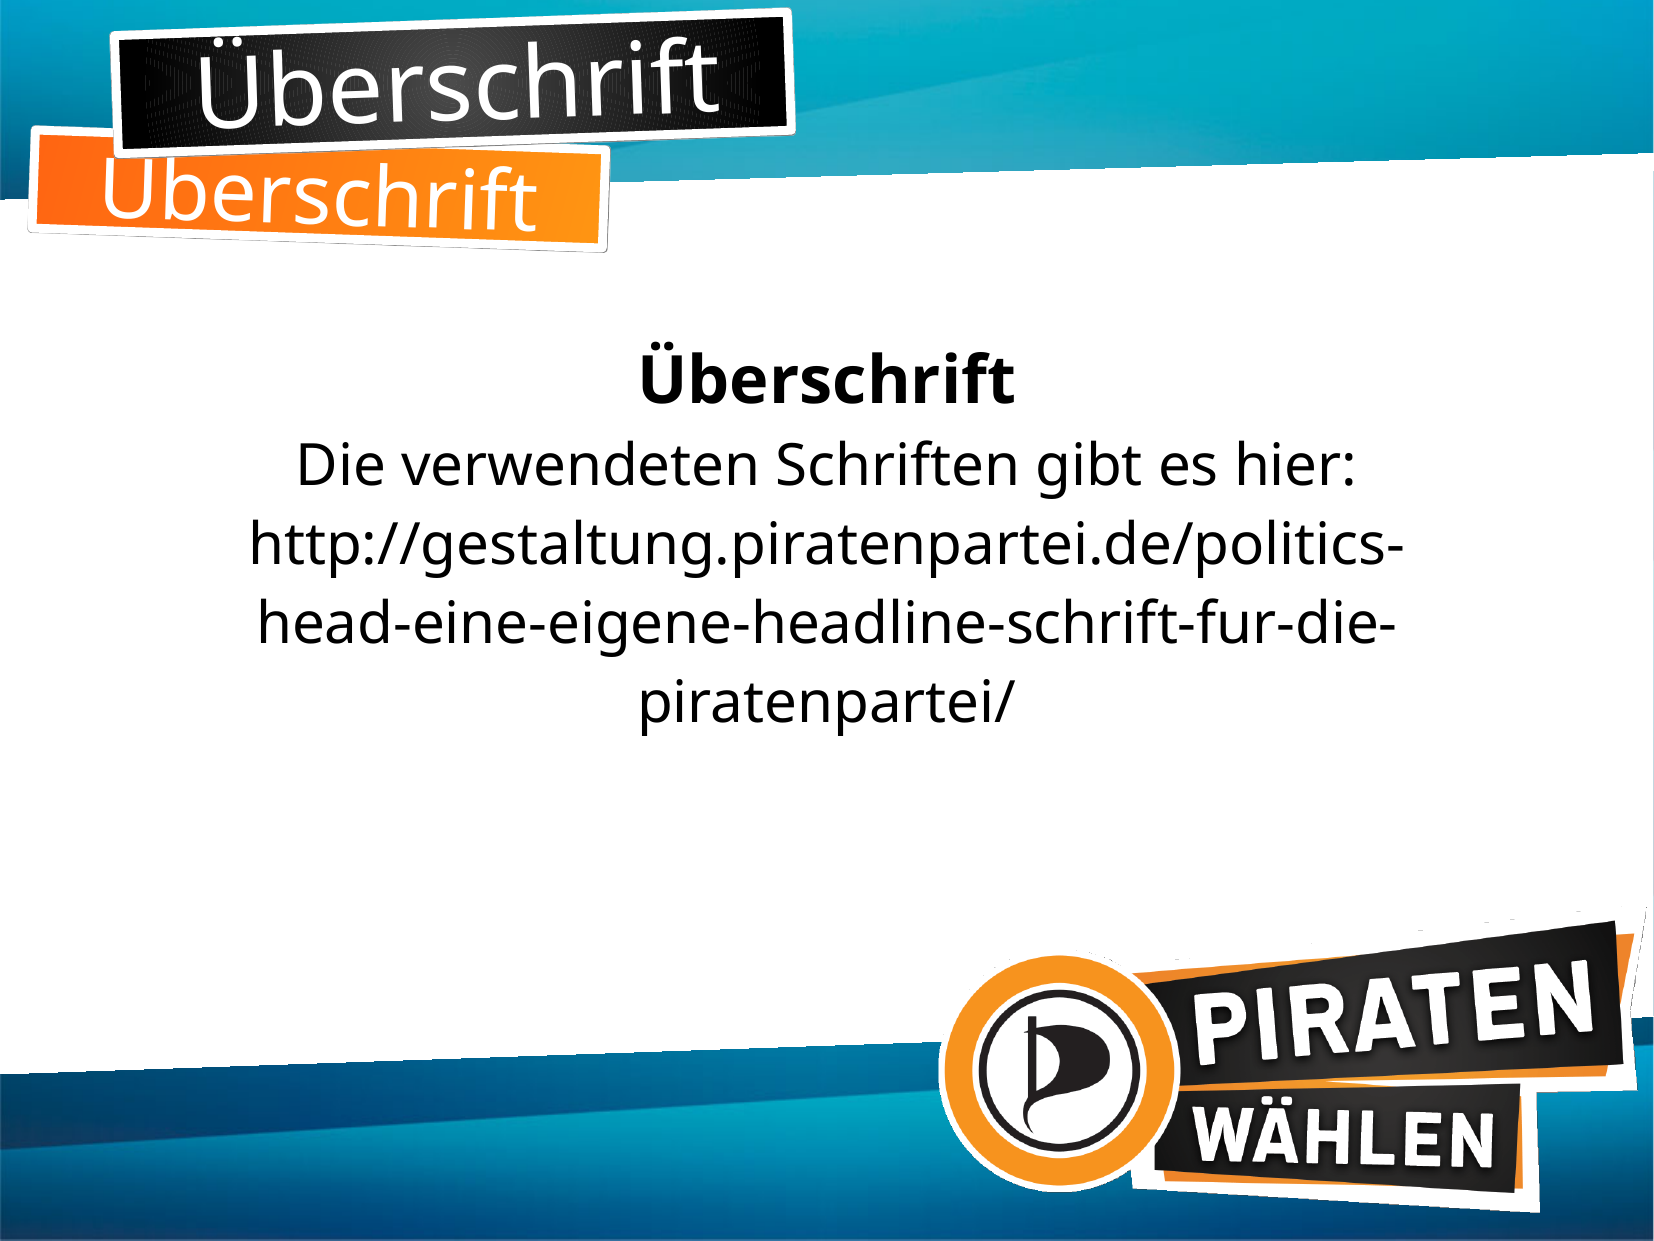

Überschrift
# Überschrift
Überschrift
Die verwendeten Schriften gibt es hier:
http://gestaltung.piratenpartei.de/politics-head-eine-eigene-headline-schrift-fur-die-piratenpartei/